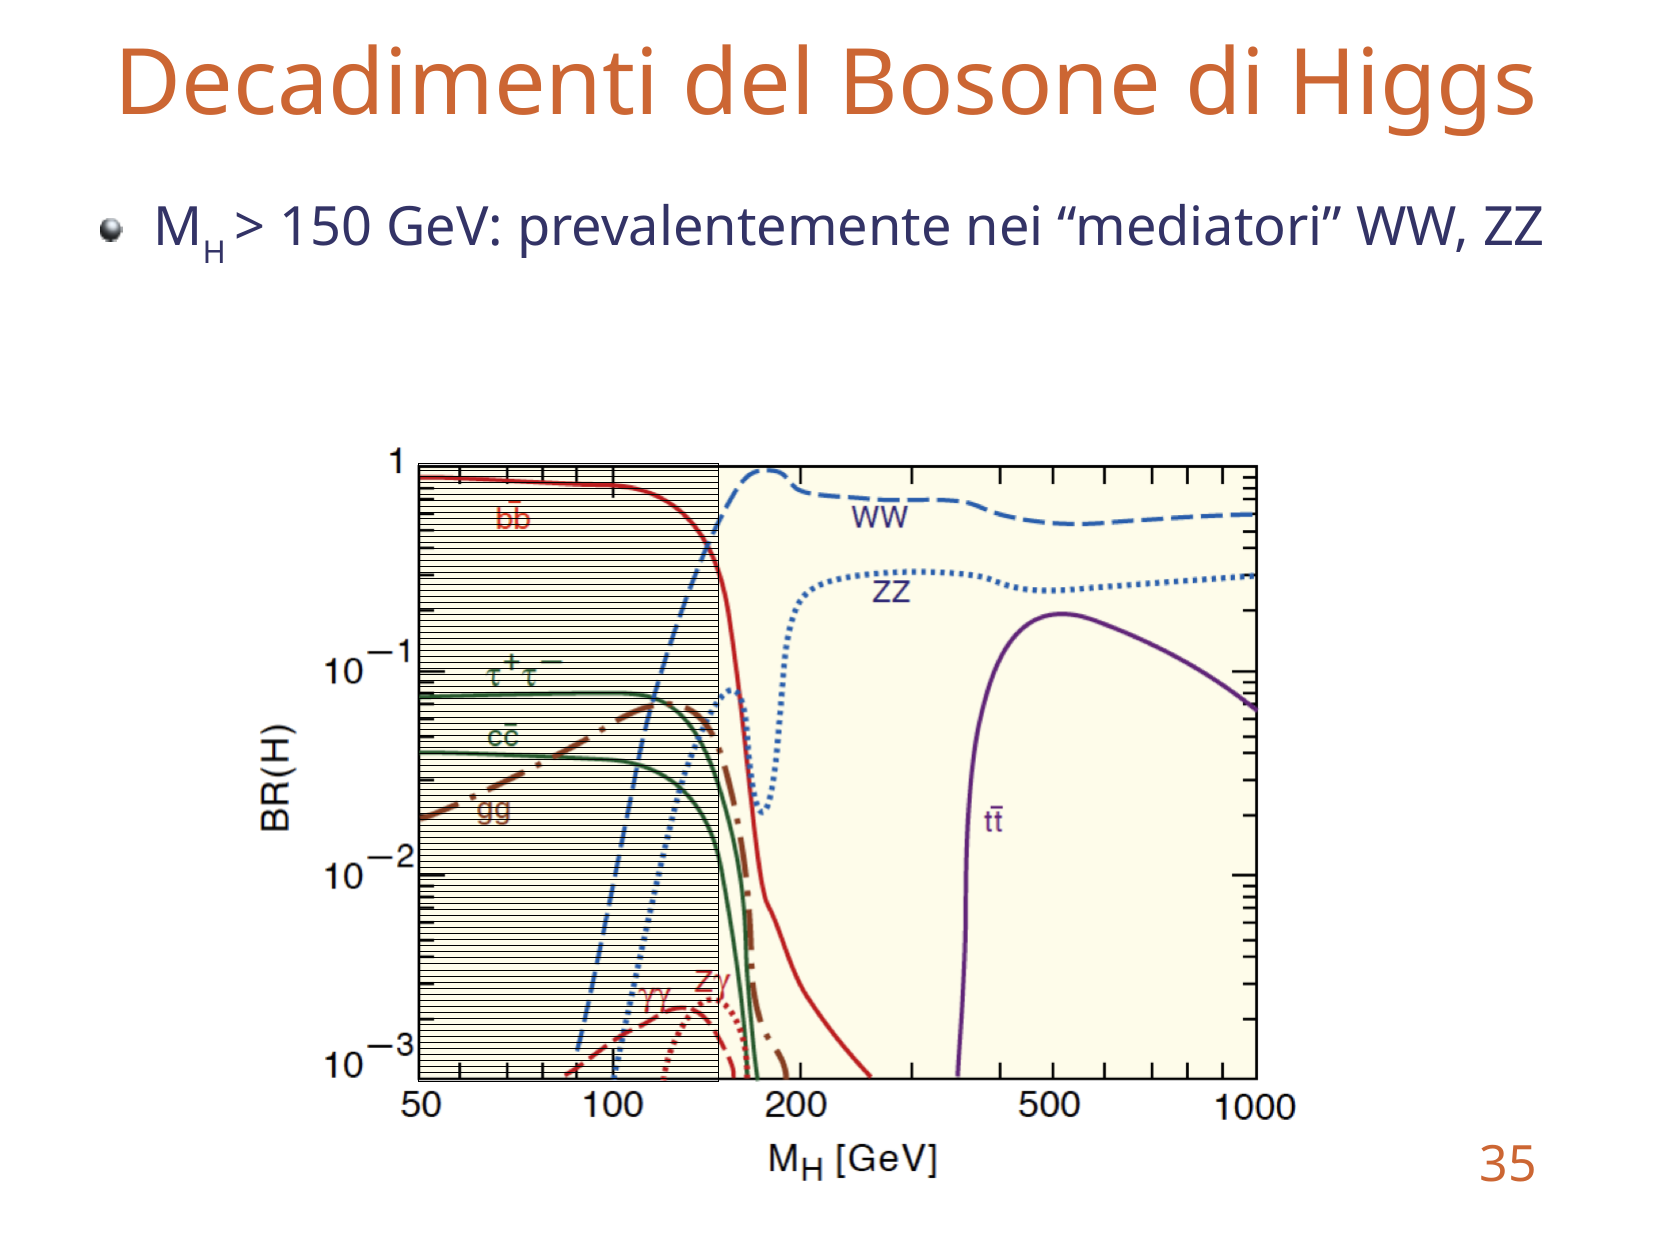

# Decadimenti del Bosone di Higgs
MH > 150 GeV: prevalentemente nei “mediatori” WW, ZZ